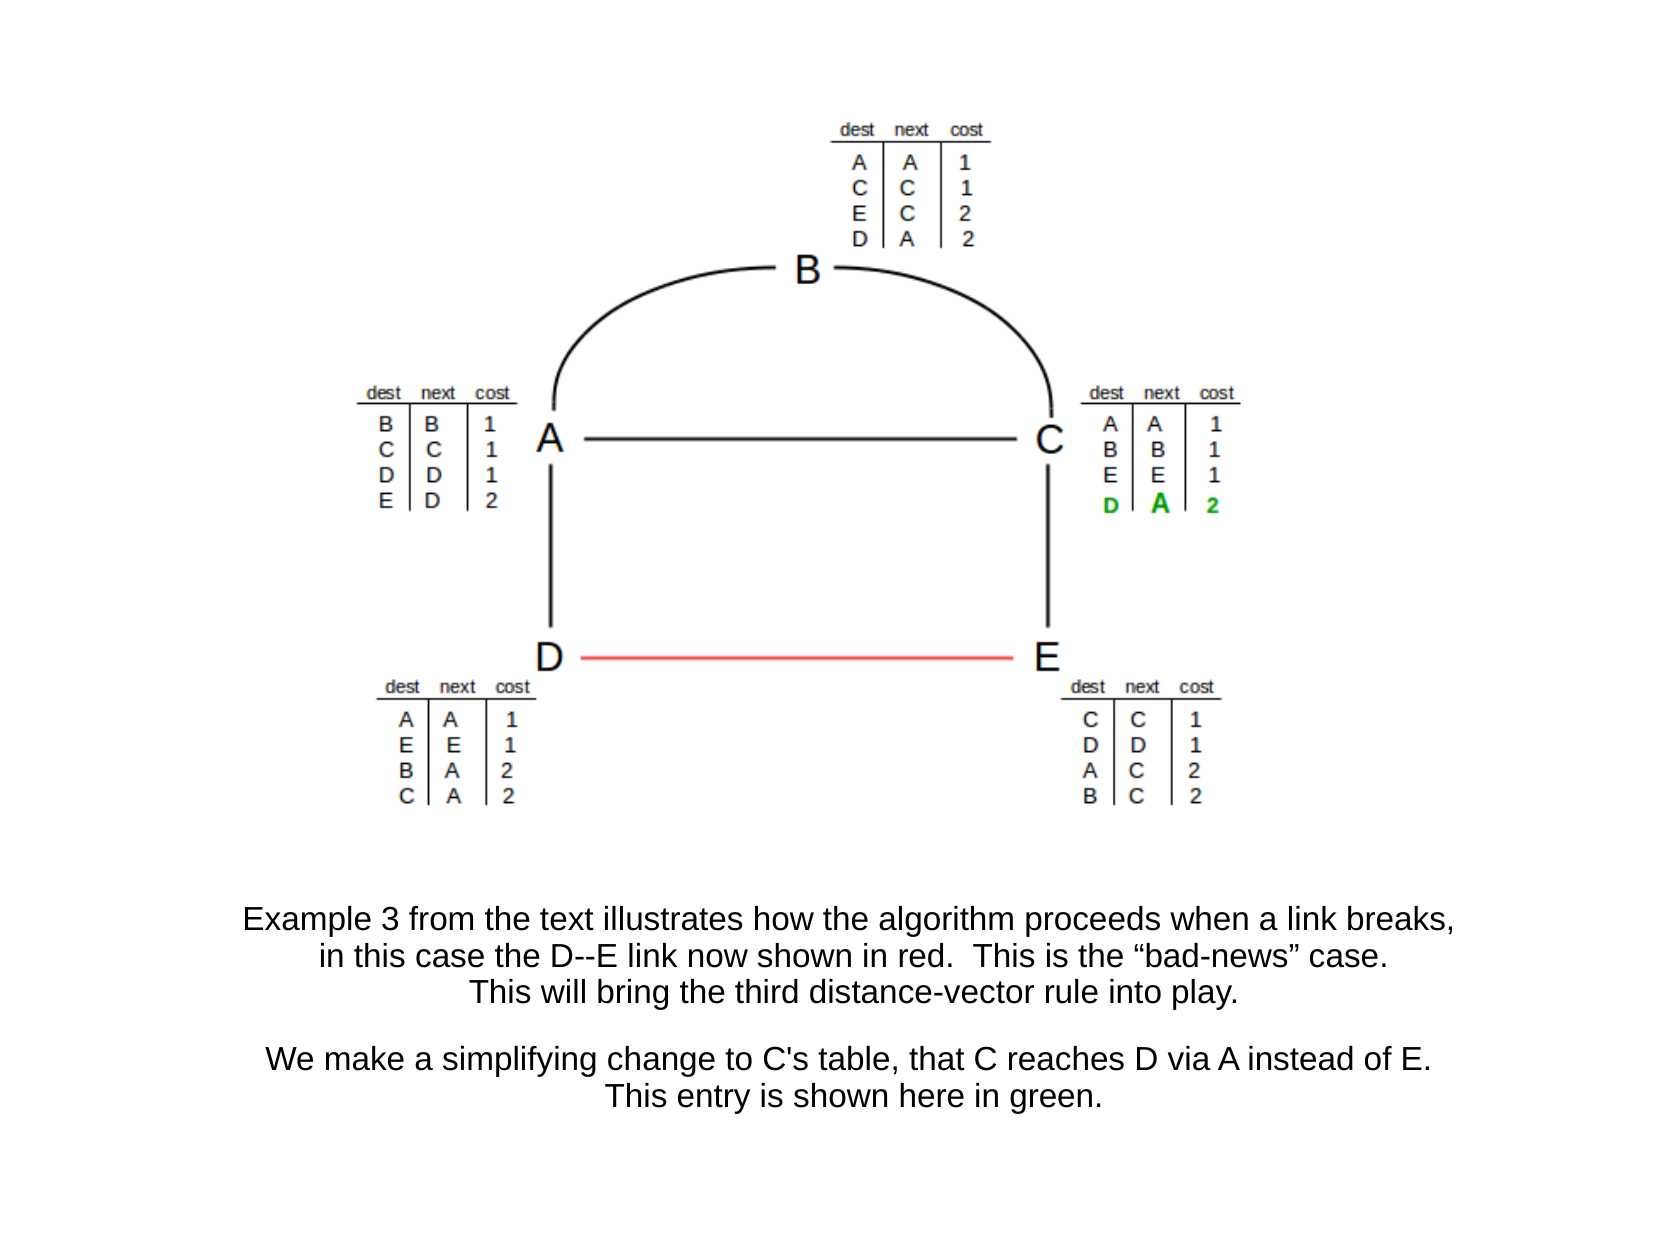

# Example 3 from the text illustrates how the algorithm proceeds when a link breaks, in this case the D--E link now shown in red. This is the “bad-news” case. This will bring the third distance-vector rule into play.
We make a simplifying change to C's table, that C reaches D via A instead of E.
This entry is shown here in green.